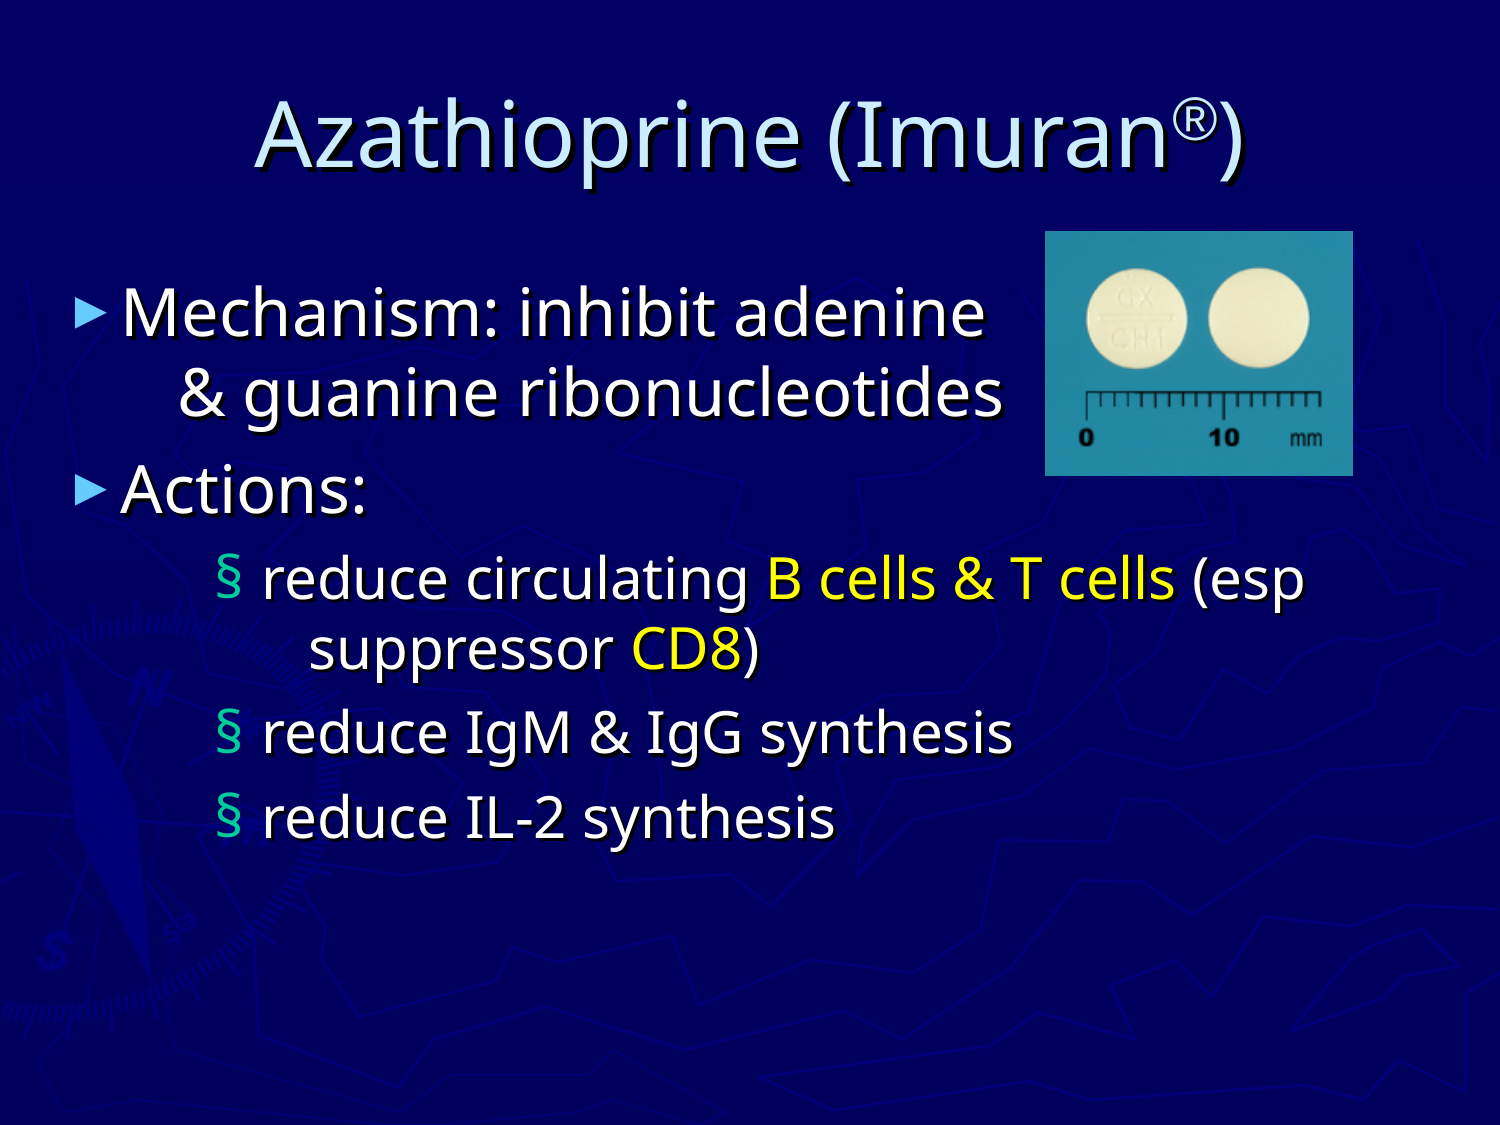

# Azathioprine (Imuran®)
Mechanism: inhibit adenine
& guanine ribonucleotides
Actions:
reduce circulating B cells & T cells (esp suppressor CD8)
reduce IgM & IgG synthesis
reduce IL-2 synthesis